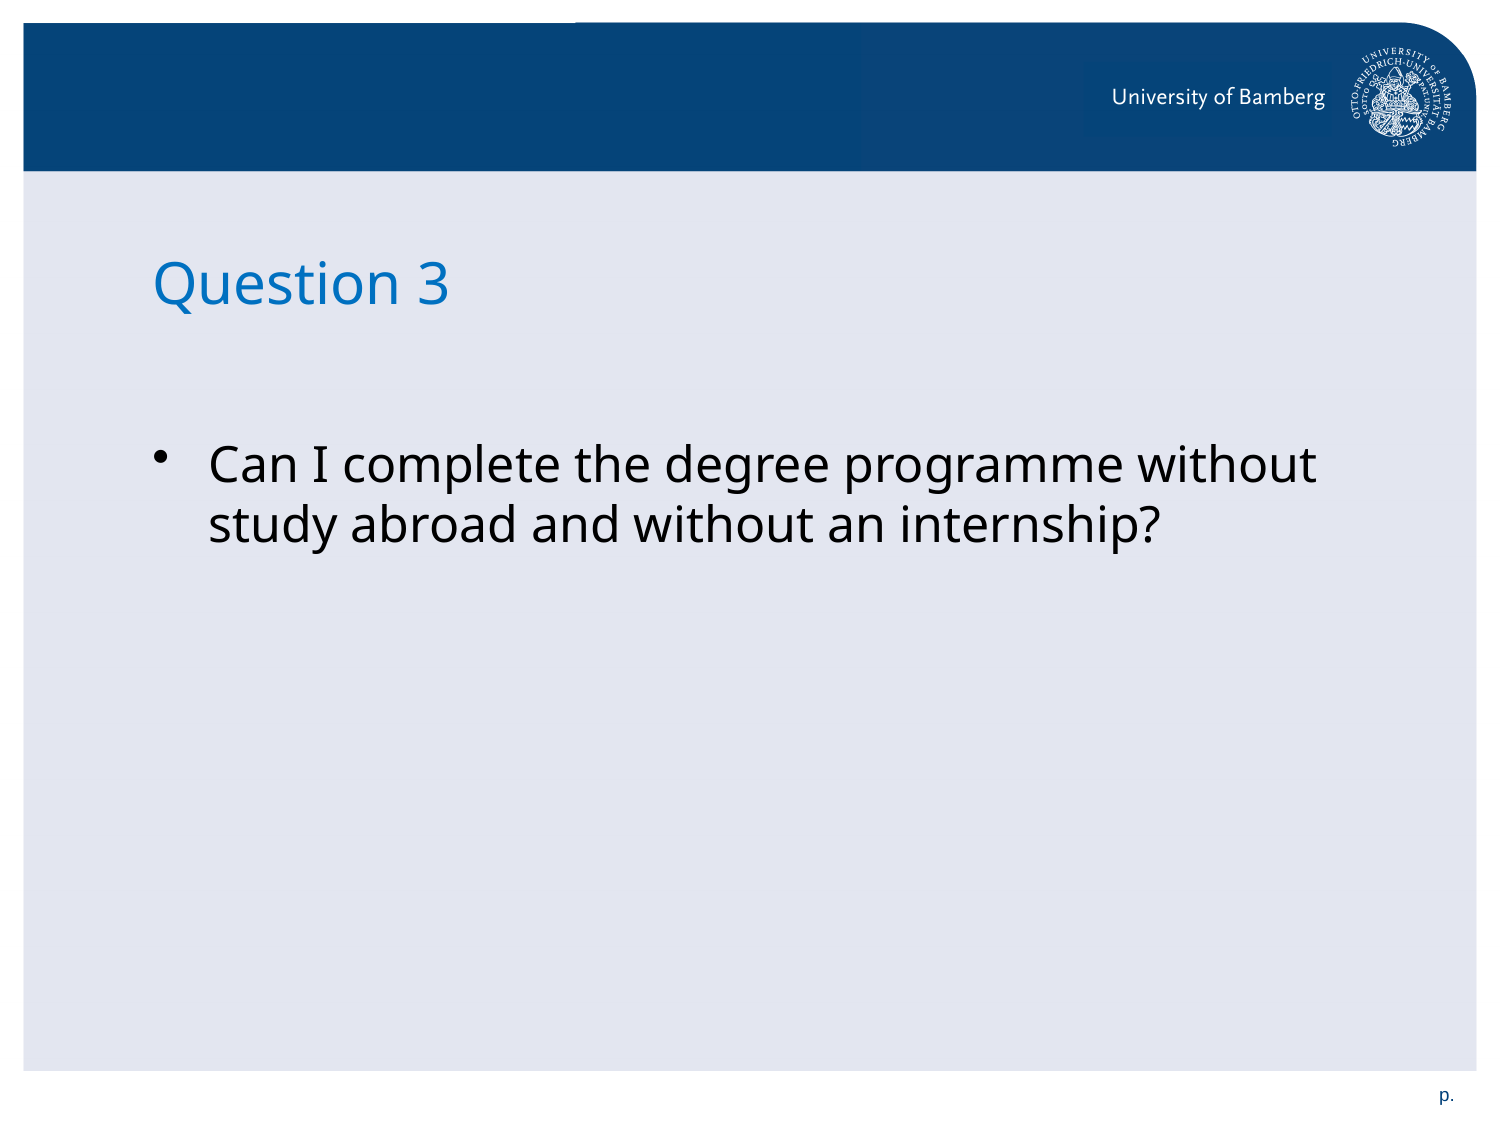

# Question 3
Can I complete the degree programme without study abroad and without an internship?